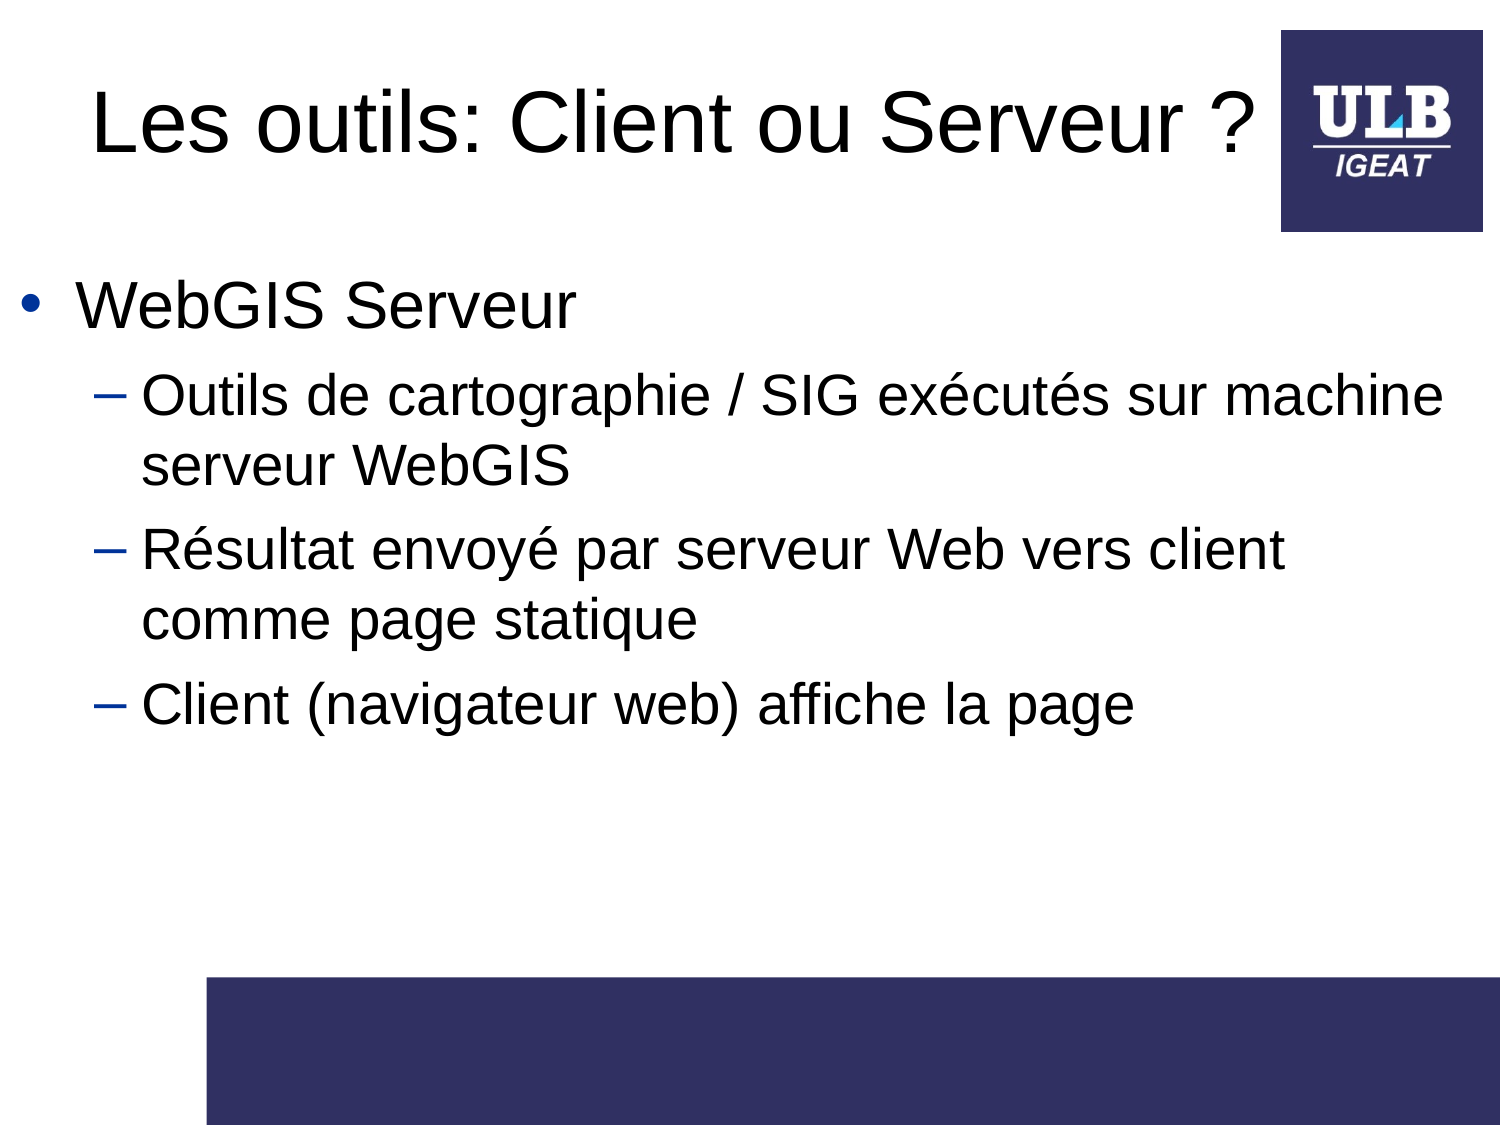

Les outils: Client ou Serveur ?
WebGIS Serveur
Outils de cartographie / SIG exécutés sur machine serveur WebGIS
Résultat envoyé par serveur Web vers client comme page statique
Client (navigateur web) affiche la page